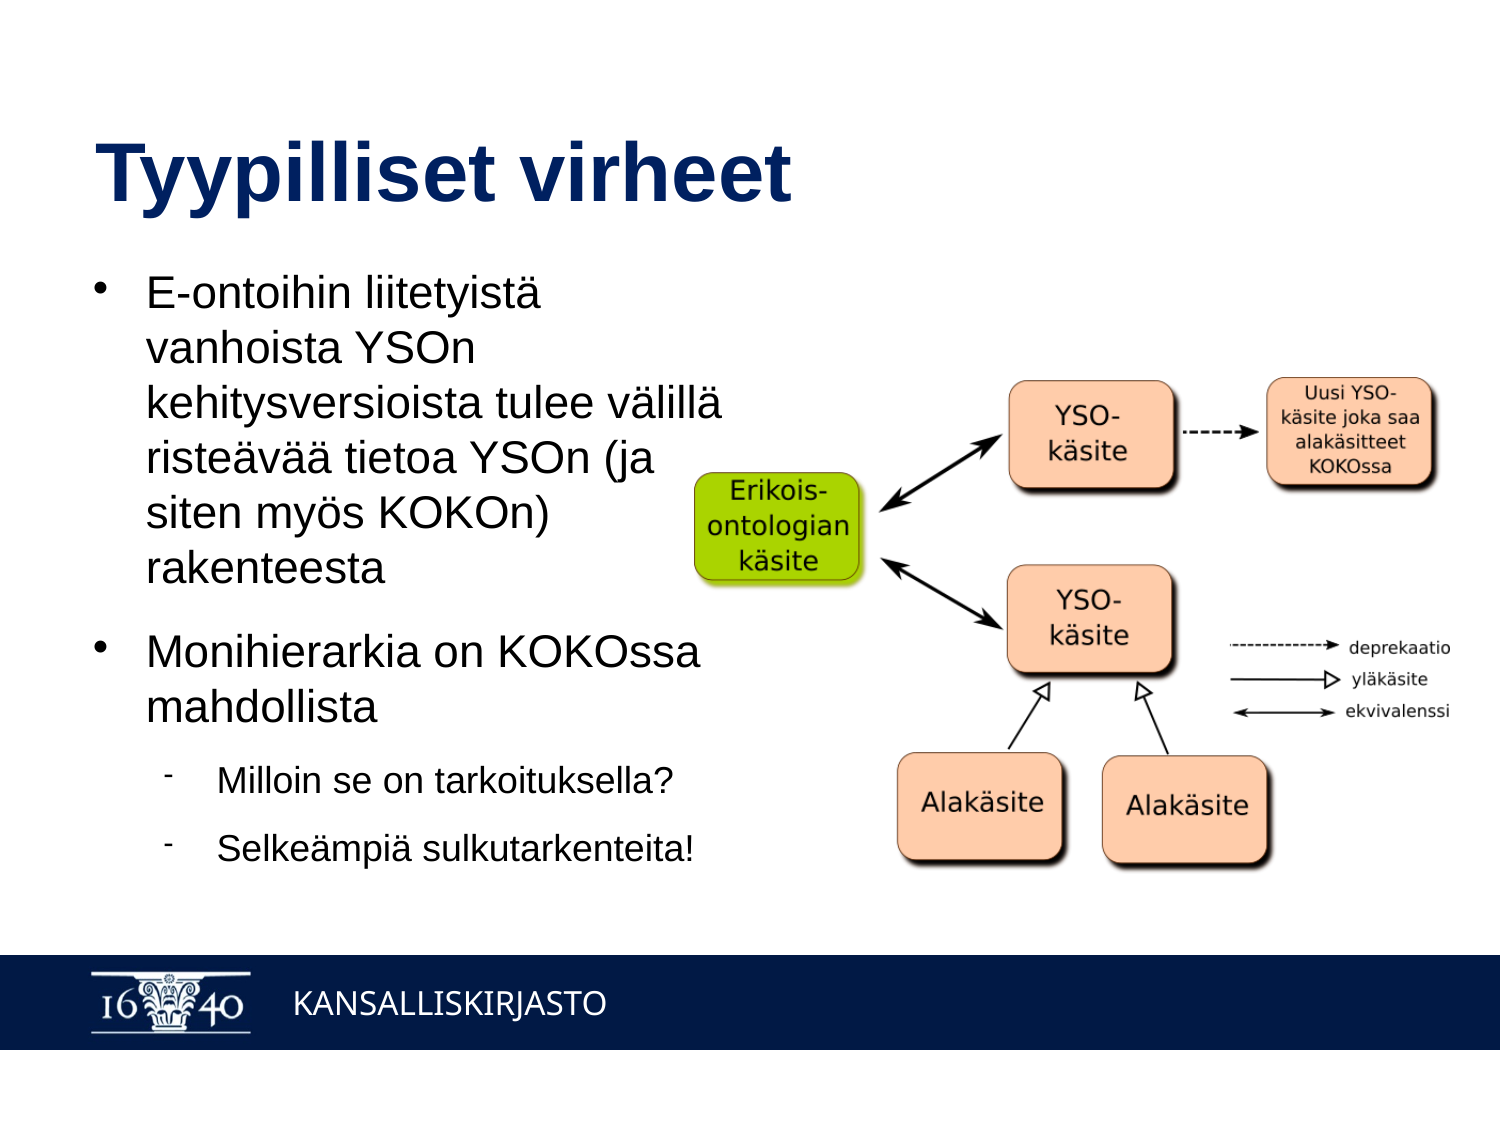

Tyypilliset virheet
E-ontoihin liitetyistä vanhoista YSOn kehitysversioista tulee välillä risteävää tietoa YSOn (ja siten myös KOKOn) rakenteesta
Monihierarkia on KOKOssa mahdollista
Milloin se on tarkoituksella?
Selkeämpiä sulkutarkenteita!